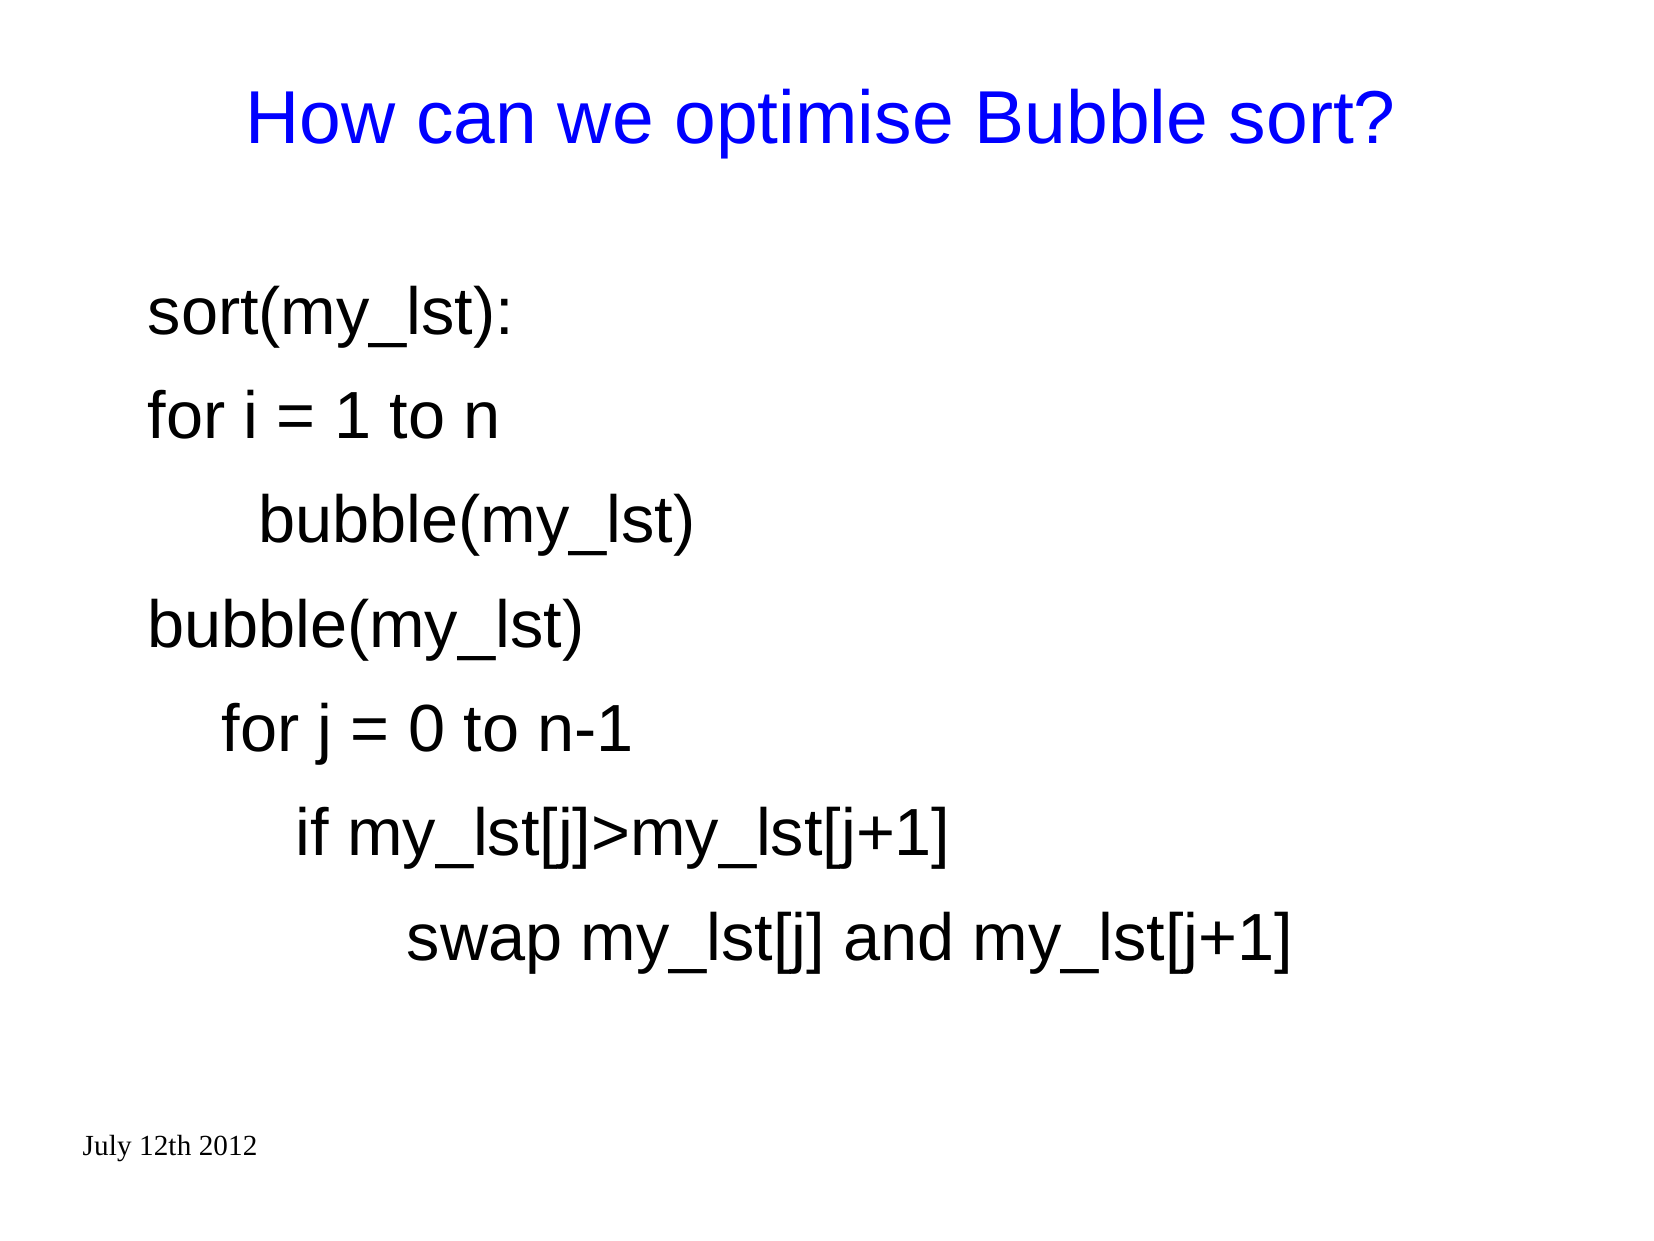

# How can we optimise Bubble sort?
sort(my_lst):
for i = 1 to n
 bubble(my_lst)
bubble(my_lst)
 for j = 0 to n-1
 if my_lst[j]>my_lst[j+1]
 swap my_lst[j] and my_lst[j+1]
July 12th 2012